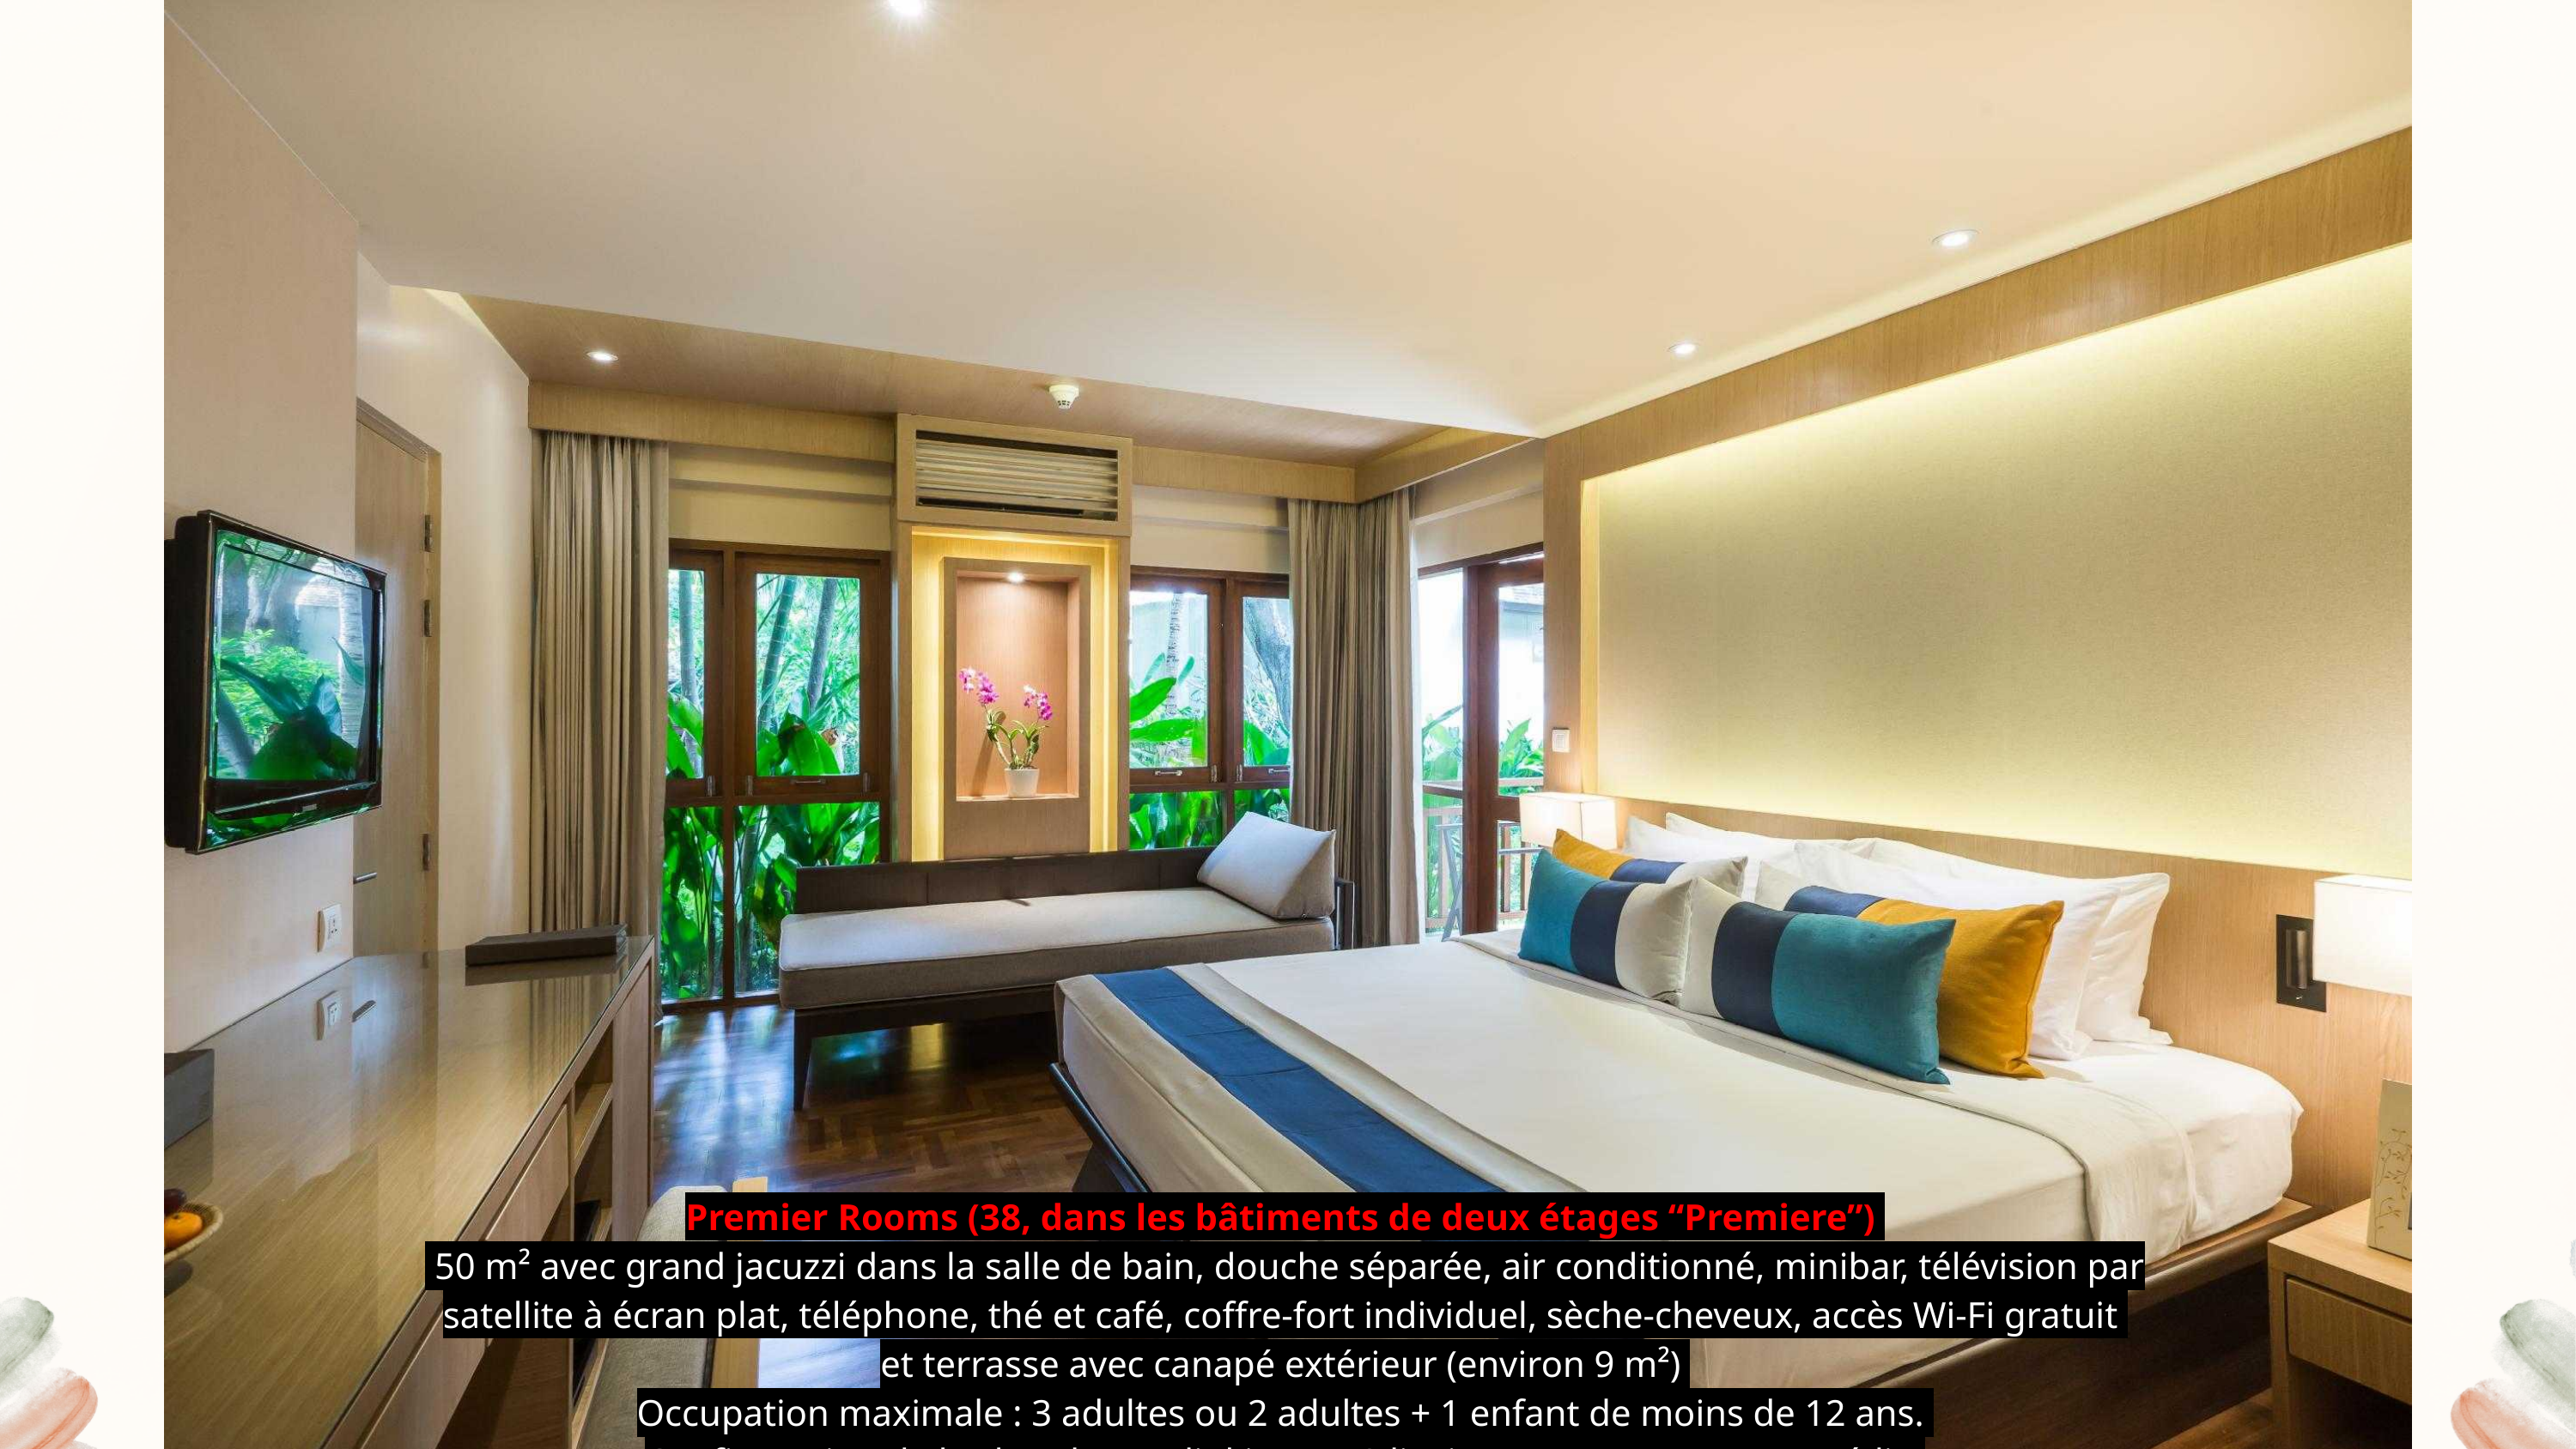

Premier Rooms (38, dans les bâtiments de deux étages “Premiere”)
 50 m² avec grand jacuzzi dans la salle de bain, douche séparée, air conditionné, minibar, télévision par satellite à écran plat, téléphone, thé et café, coffre-fort individuel, sèche-cheveux, accès Wi-Fi gratuit
et terrasse avec canapé extérieur (environ 9 m²)
Occupation maximale : 3 adultes ou 2 adultes + 1 enfant de moins de 12 ans.
Configuration de la chambre : 1 lit king ou 2 lits jumeaux avec un canapé-lit.
Vue : Jardin